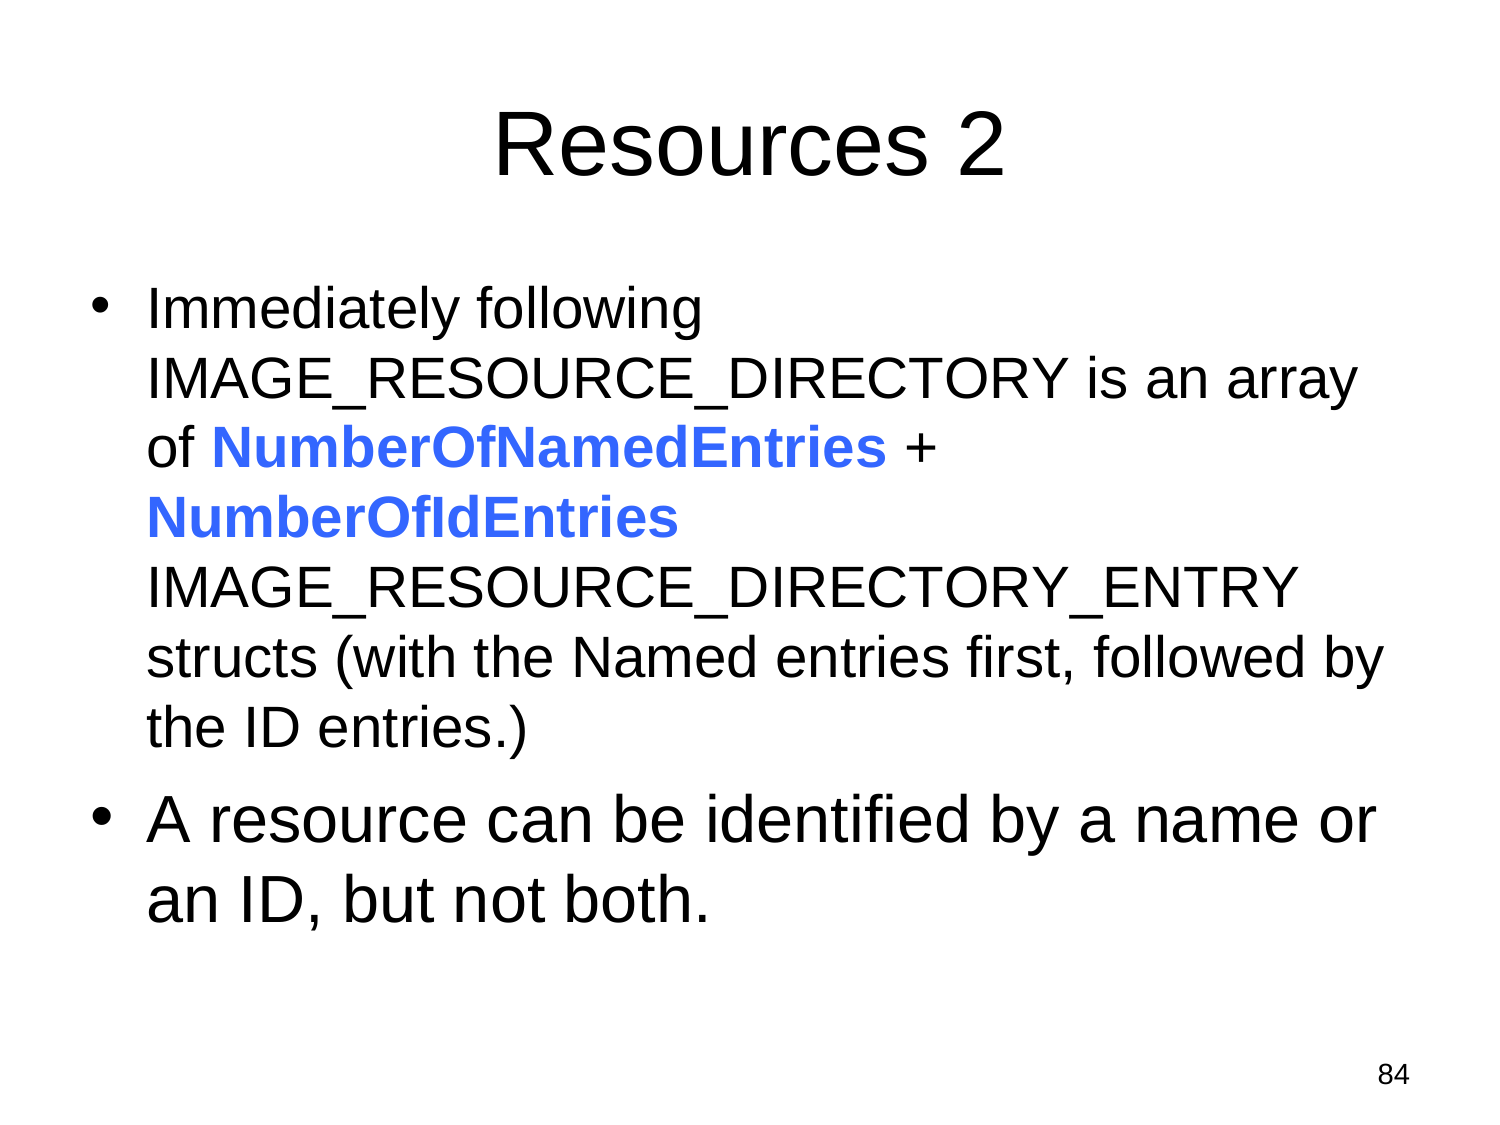

# Resources 2
Immediately following IMAGE_RESOURCE_DIRECTORY is an array of NumberOfNamedEntries + NumberOfIdEntries IMAGE_RESOURCE_DIRECTORY_ENTRY structs (with the Named entries first, followed by the ID entries.)
A resource can be identified by a name or an ID, but not both.